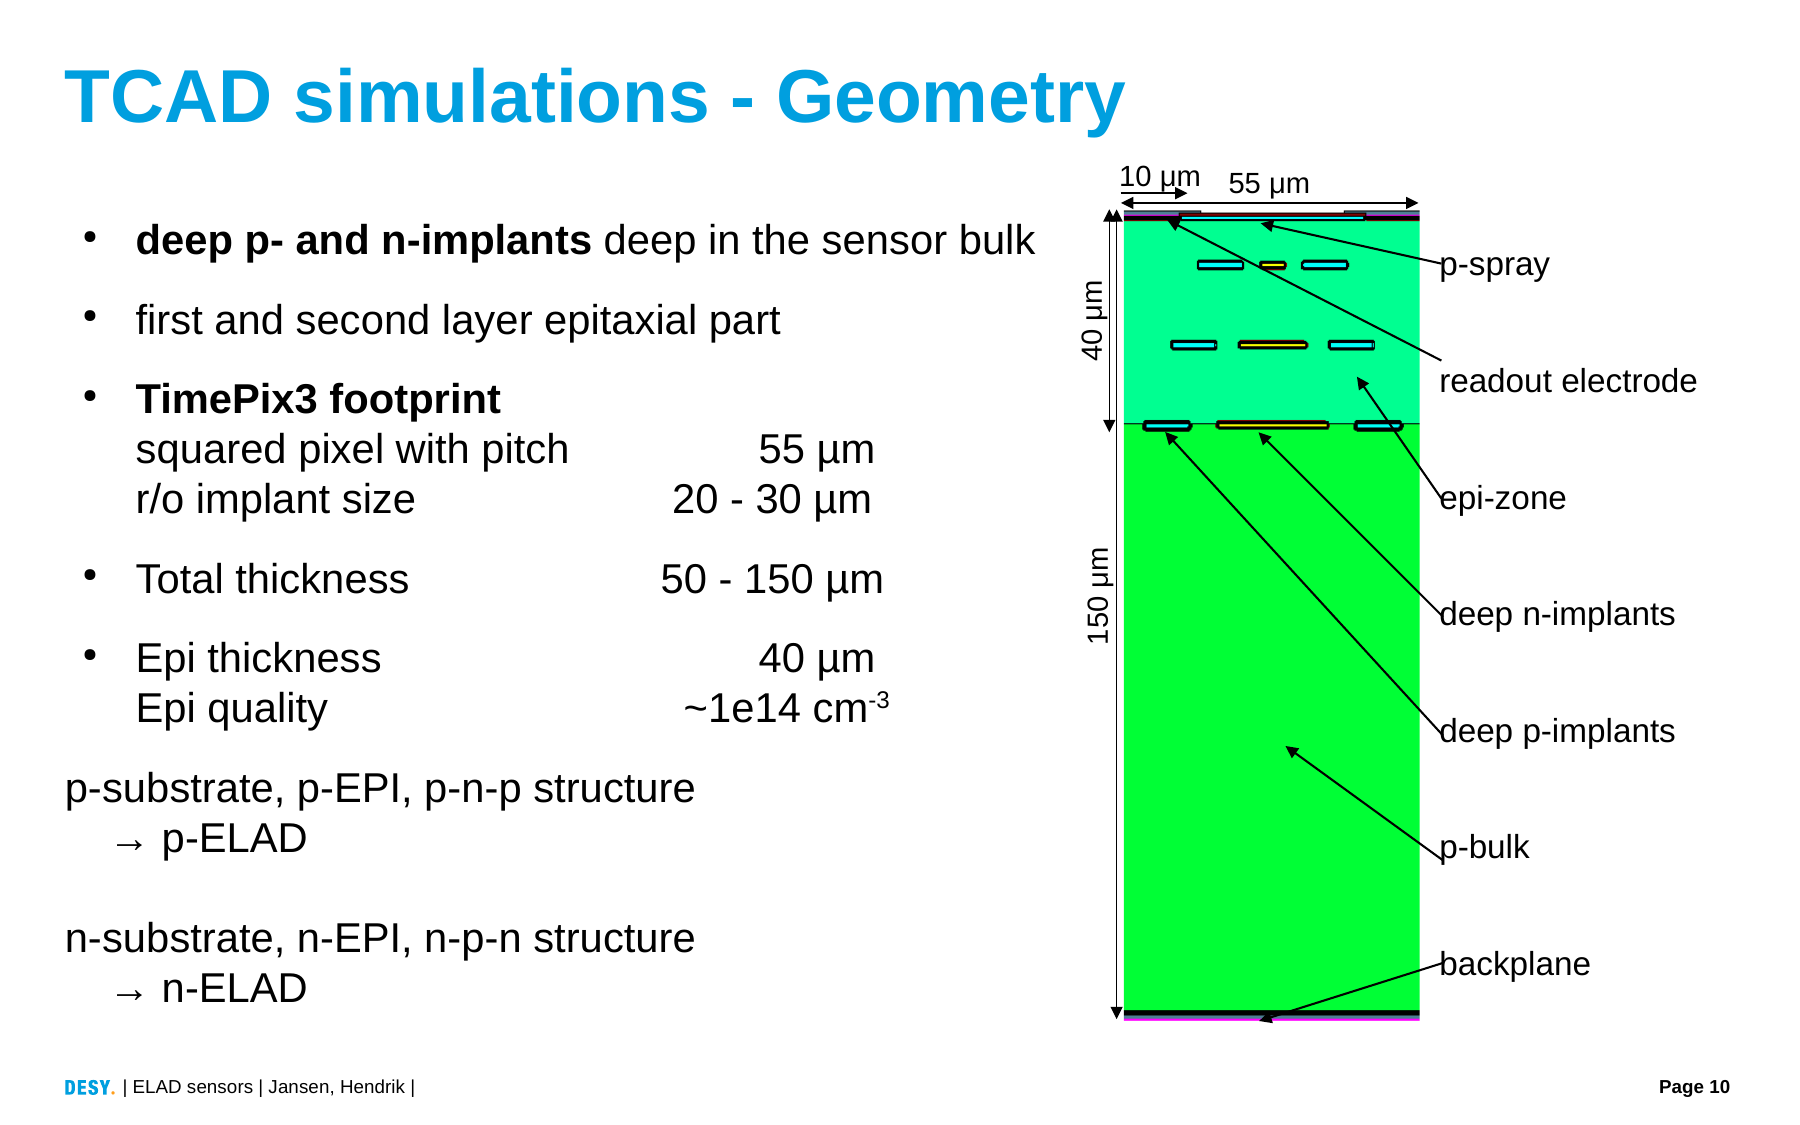

# TCAD simulations - Geometry
10 μm
55 μm
| p-spray |
| --- |
| readout electrode |
| epi-zone |
| deep n-implants |
| deep p-implants |
| p-bulk |
| backplane |
40 μm
150 μm
deep p- and n-implants deep in the sensor bulk
first and second layer epitaxial part
TimePix3 footprint
squared pixel with pitch			 55 µm
r/o implant size				 20 - 30 µm
Total thickness				50 - 150 µm
Epi thickness 					 40 µm
Epi quality					 ~1e14 cm-3
p-substrate, p-EPI, p-n-p structure
	→ p-ELAD
n-substrate, n-EPI, n-p-n structure
	→ n-ELAD